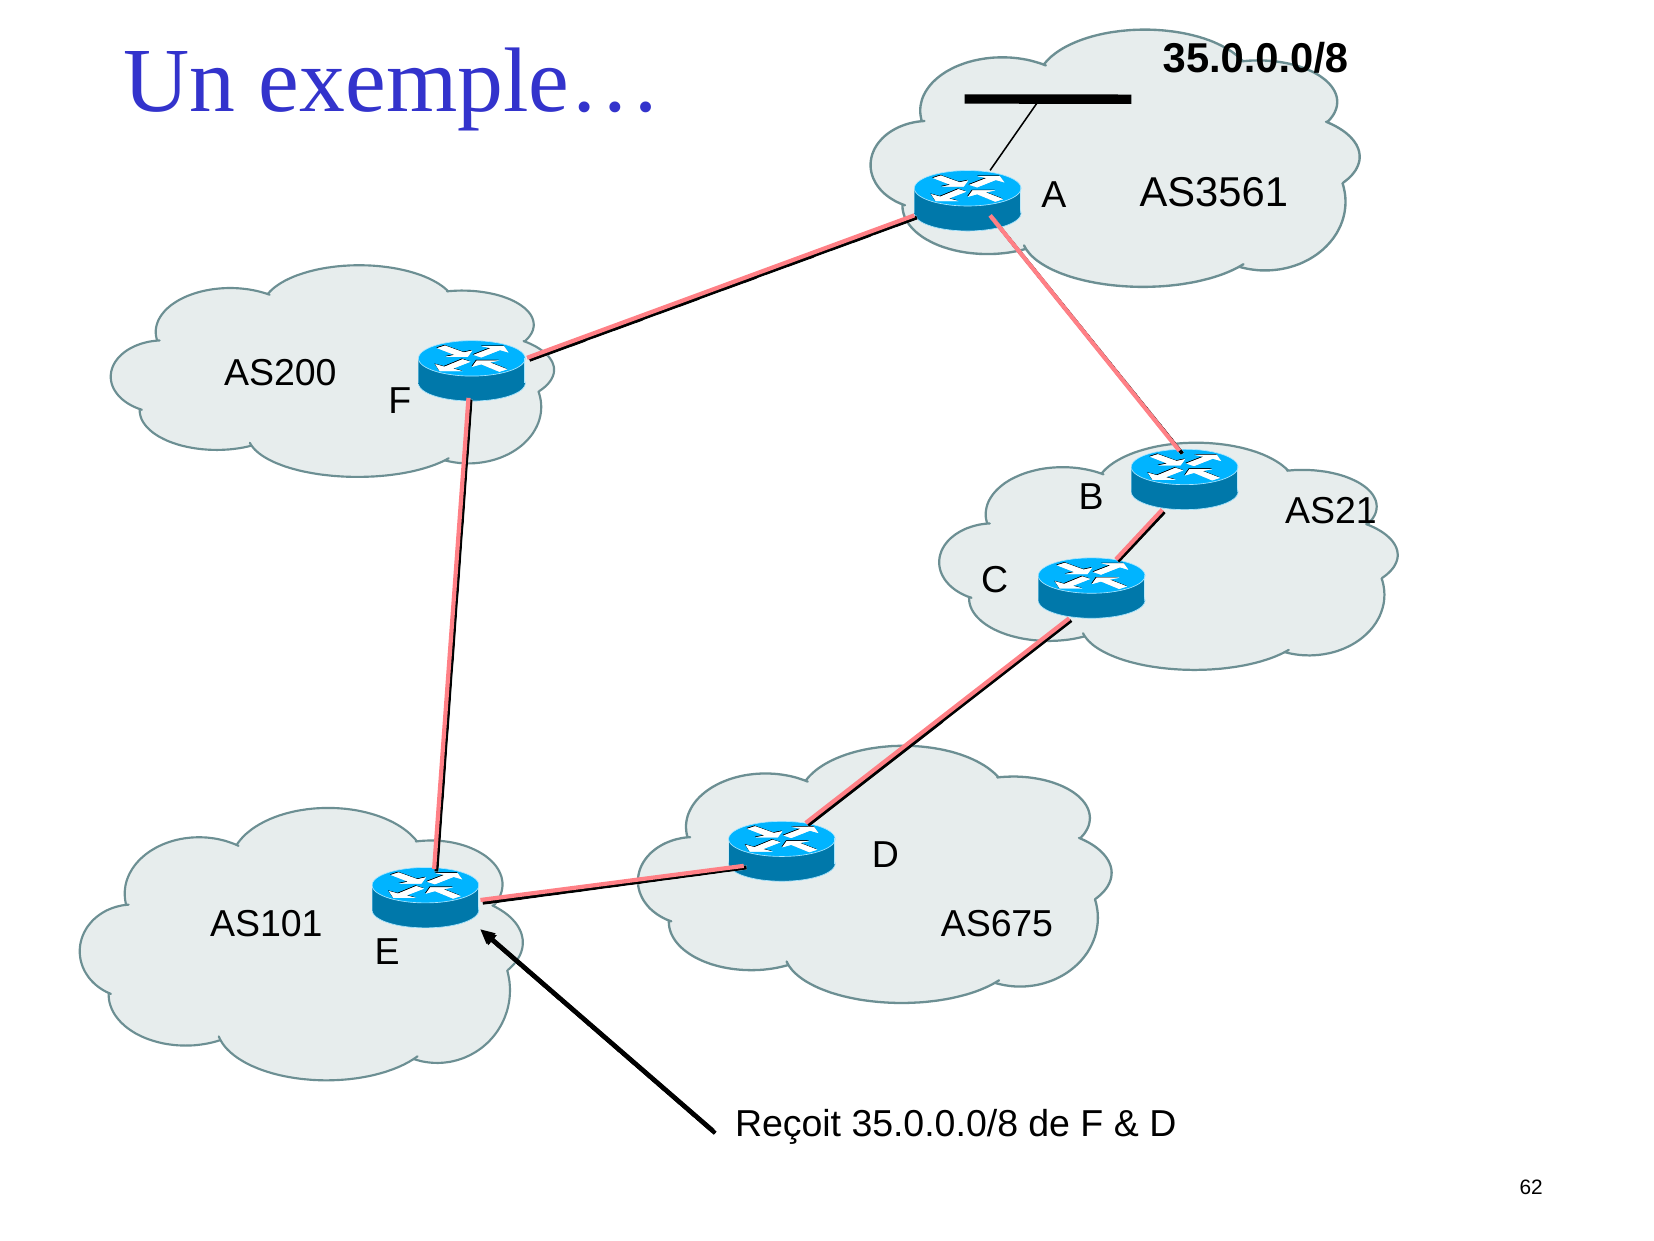

# Un exemple…
35.0.0.0/8
AS3561
A
AS200
F
B
AS21
C
D
AS101
AS675
E
Reçoit 35.0.0.0/8 de F & D